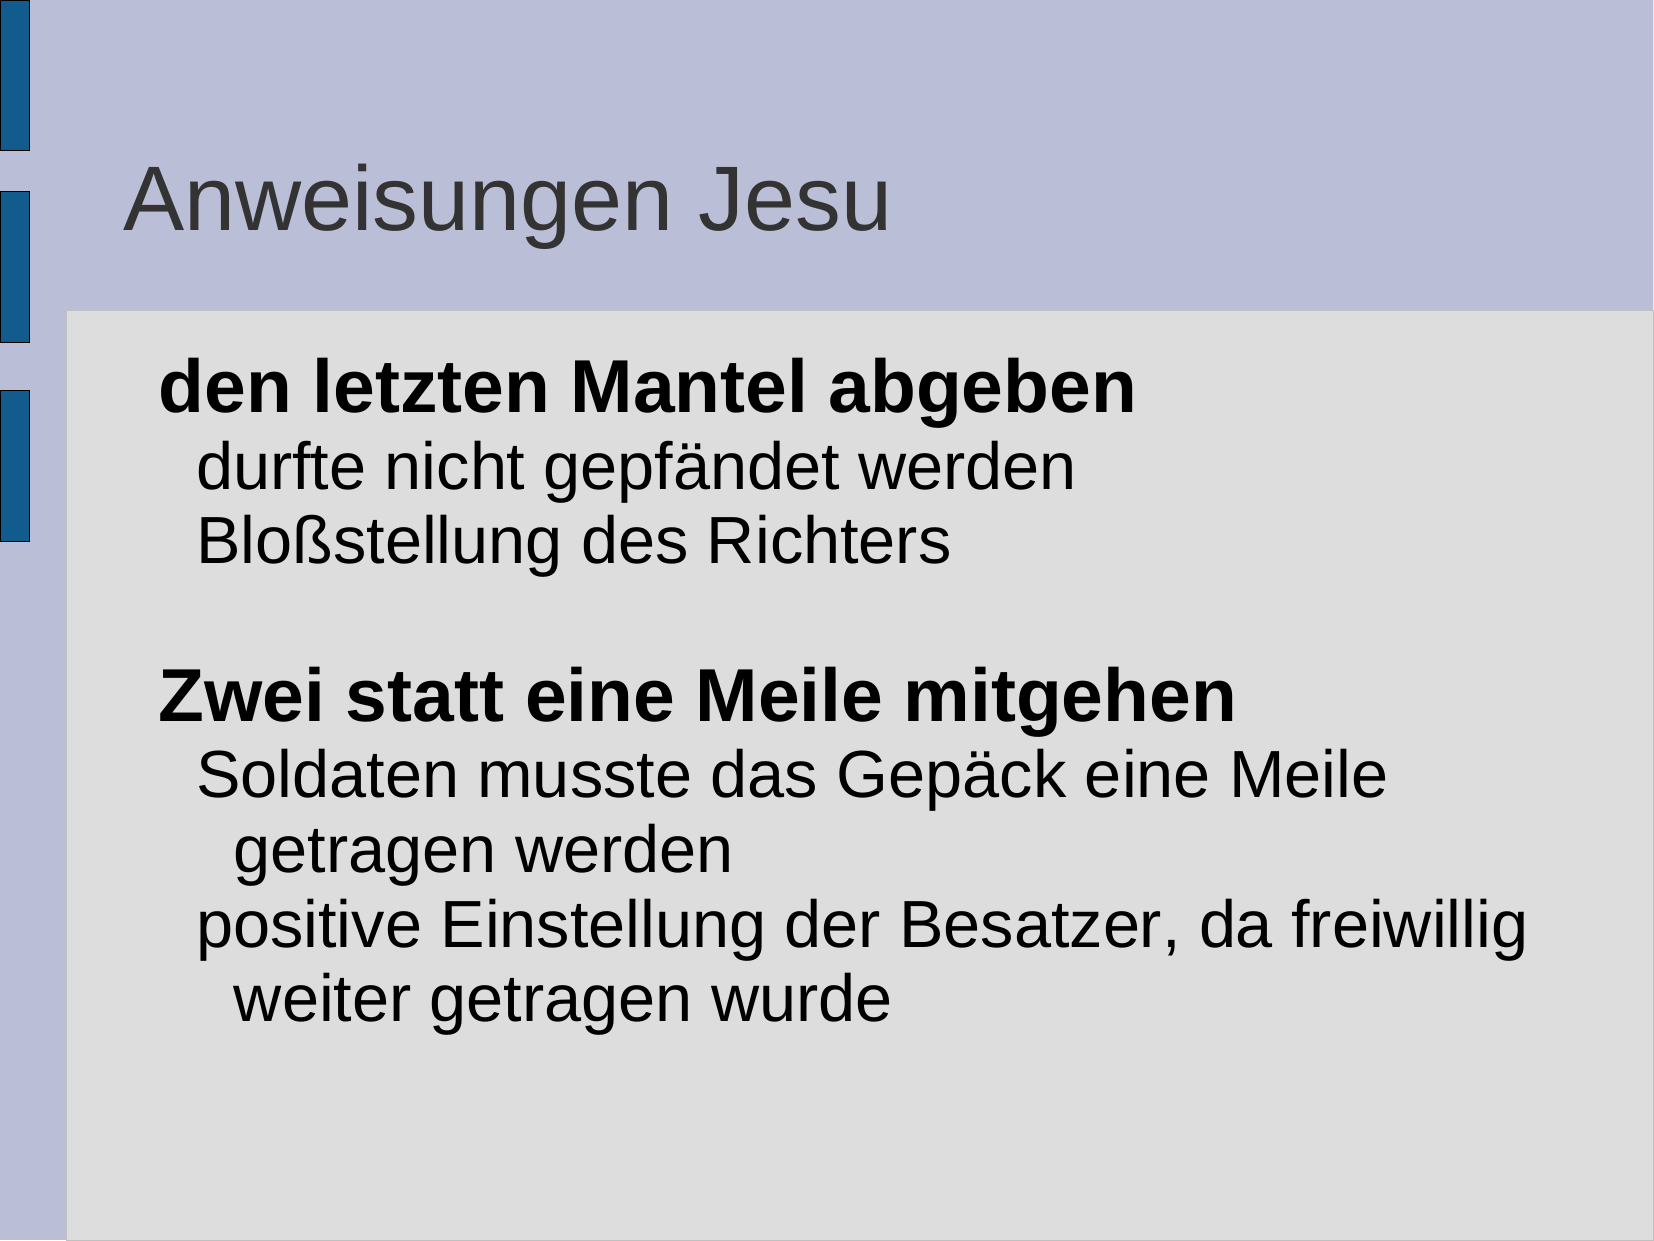

# Anweisungen Jesu
den letzten Mantel abgeben
durfte nicht gepfändet werden
Bloßstellung des Richters
Zwei statt eine Meile mitgehen
Soldaten musste das Gepäck eine Meile getragen werden
positive Einstellung der Besatzer, da freiwillig weiter getragen wurde